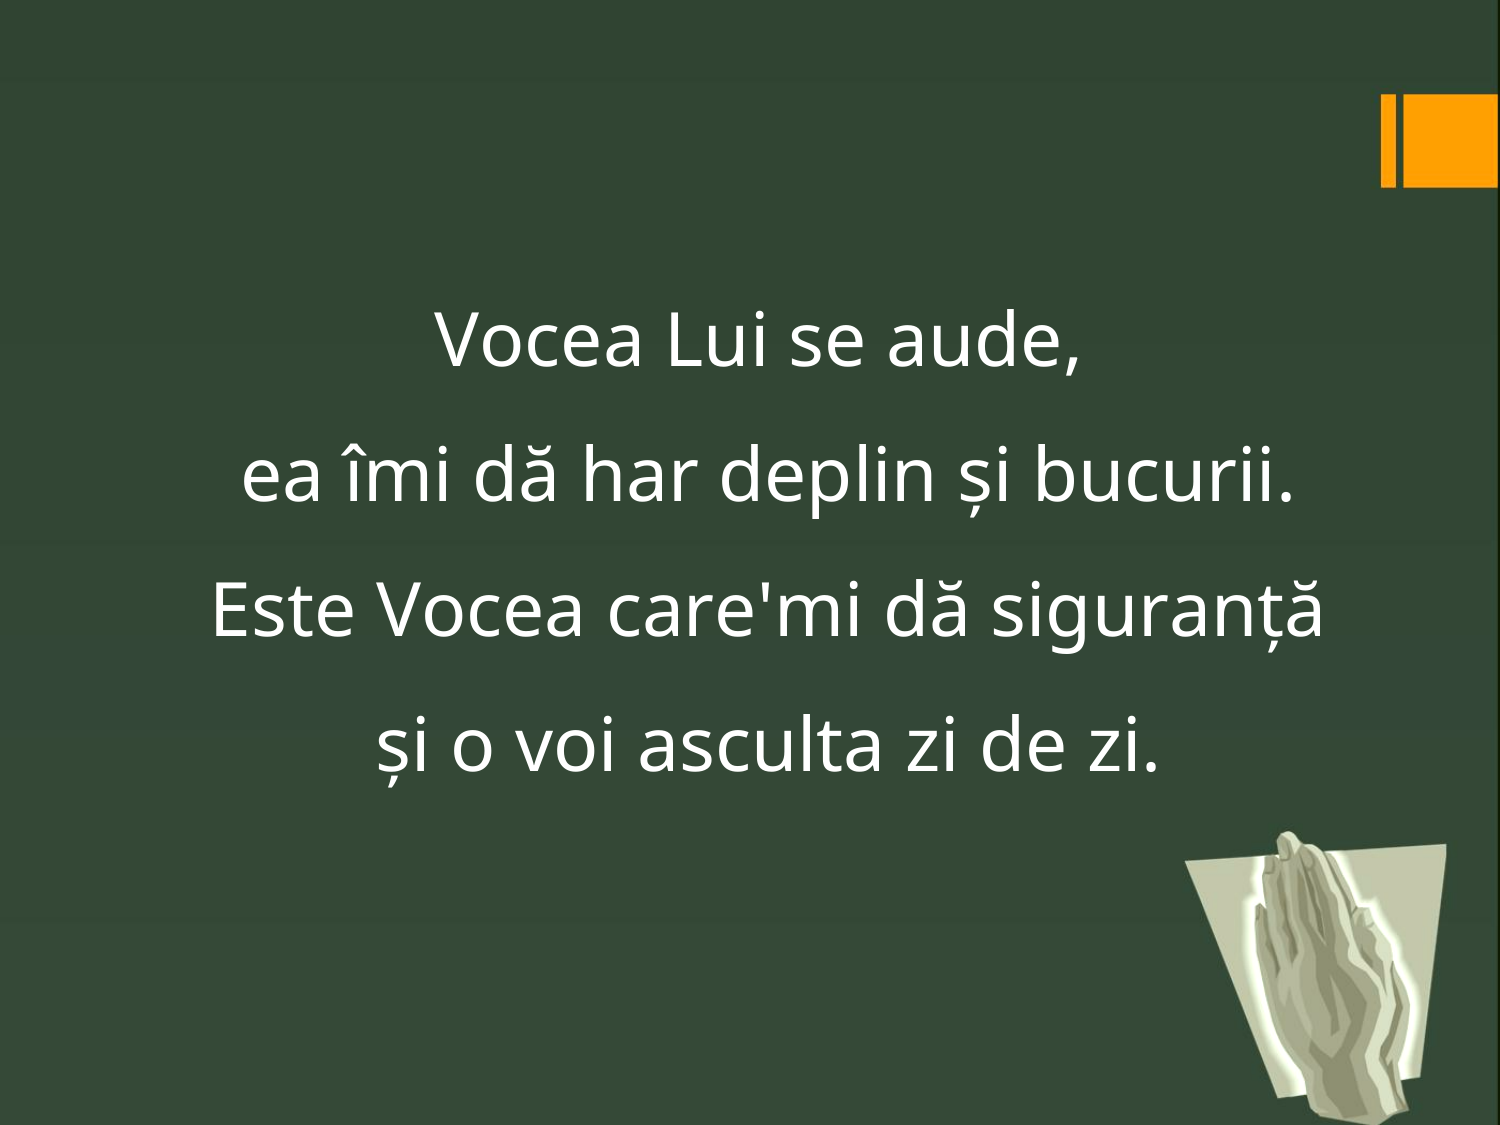

Vocea Lui se aude,
ea îmi dă har deplin şi bucurii.
Este Vocea care'mi dă siguranţă
şi o voi asculta zi de zi.